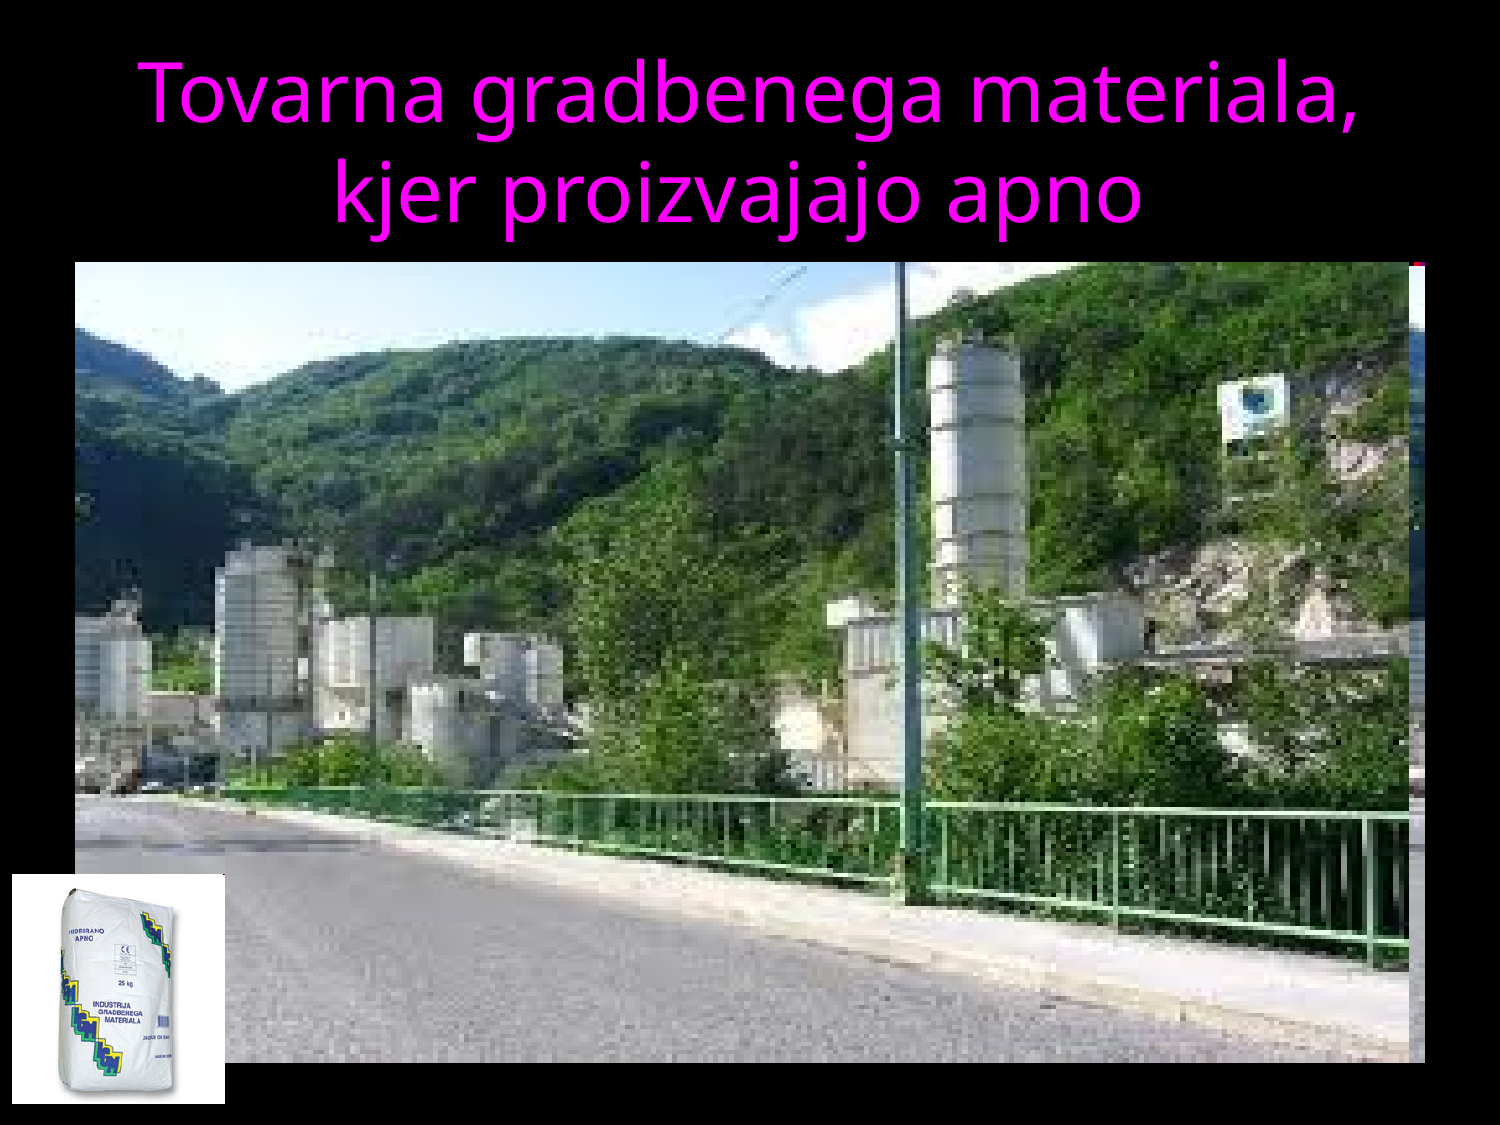

# Tovarna gradbenega materiala, kjer proizvajajo apno